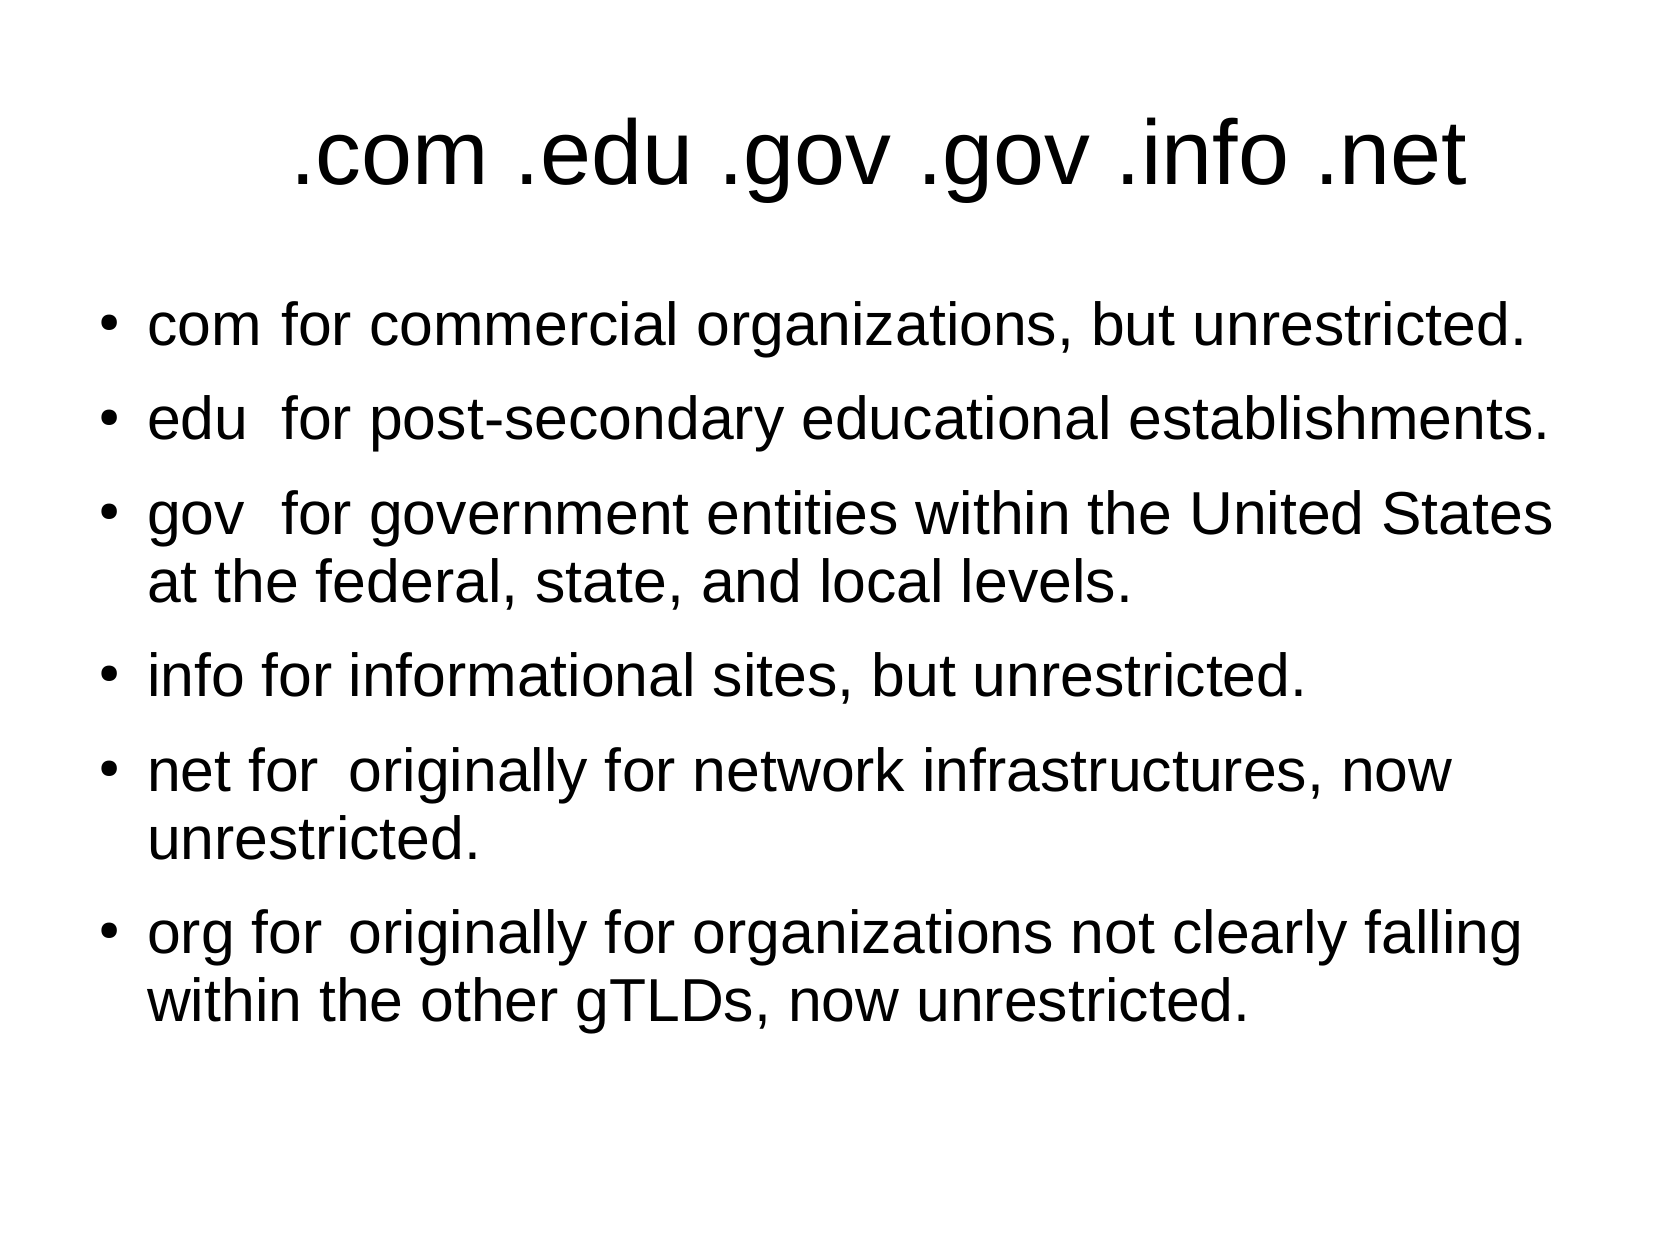

# .com .edu .gov .gov .info .net
com 	for commercial organizations, but unrestricted.
edu 	for post-secondary educational establishments.
gov 	for government entities within the United States at the federal, state, and local levels.
info for	informational sites, but unrestricted.
net for	originally for network infrastructures, now unrestricted.
org for	originally for organizations not clearly falling within the other gTLDs, now unrestricted.